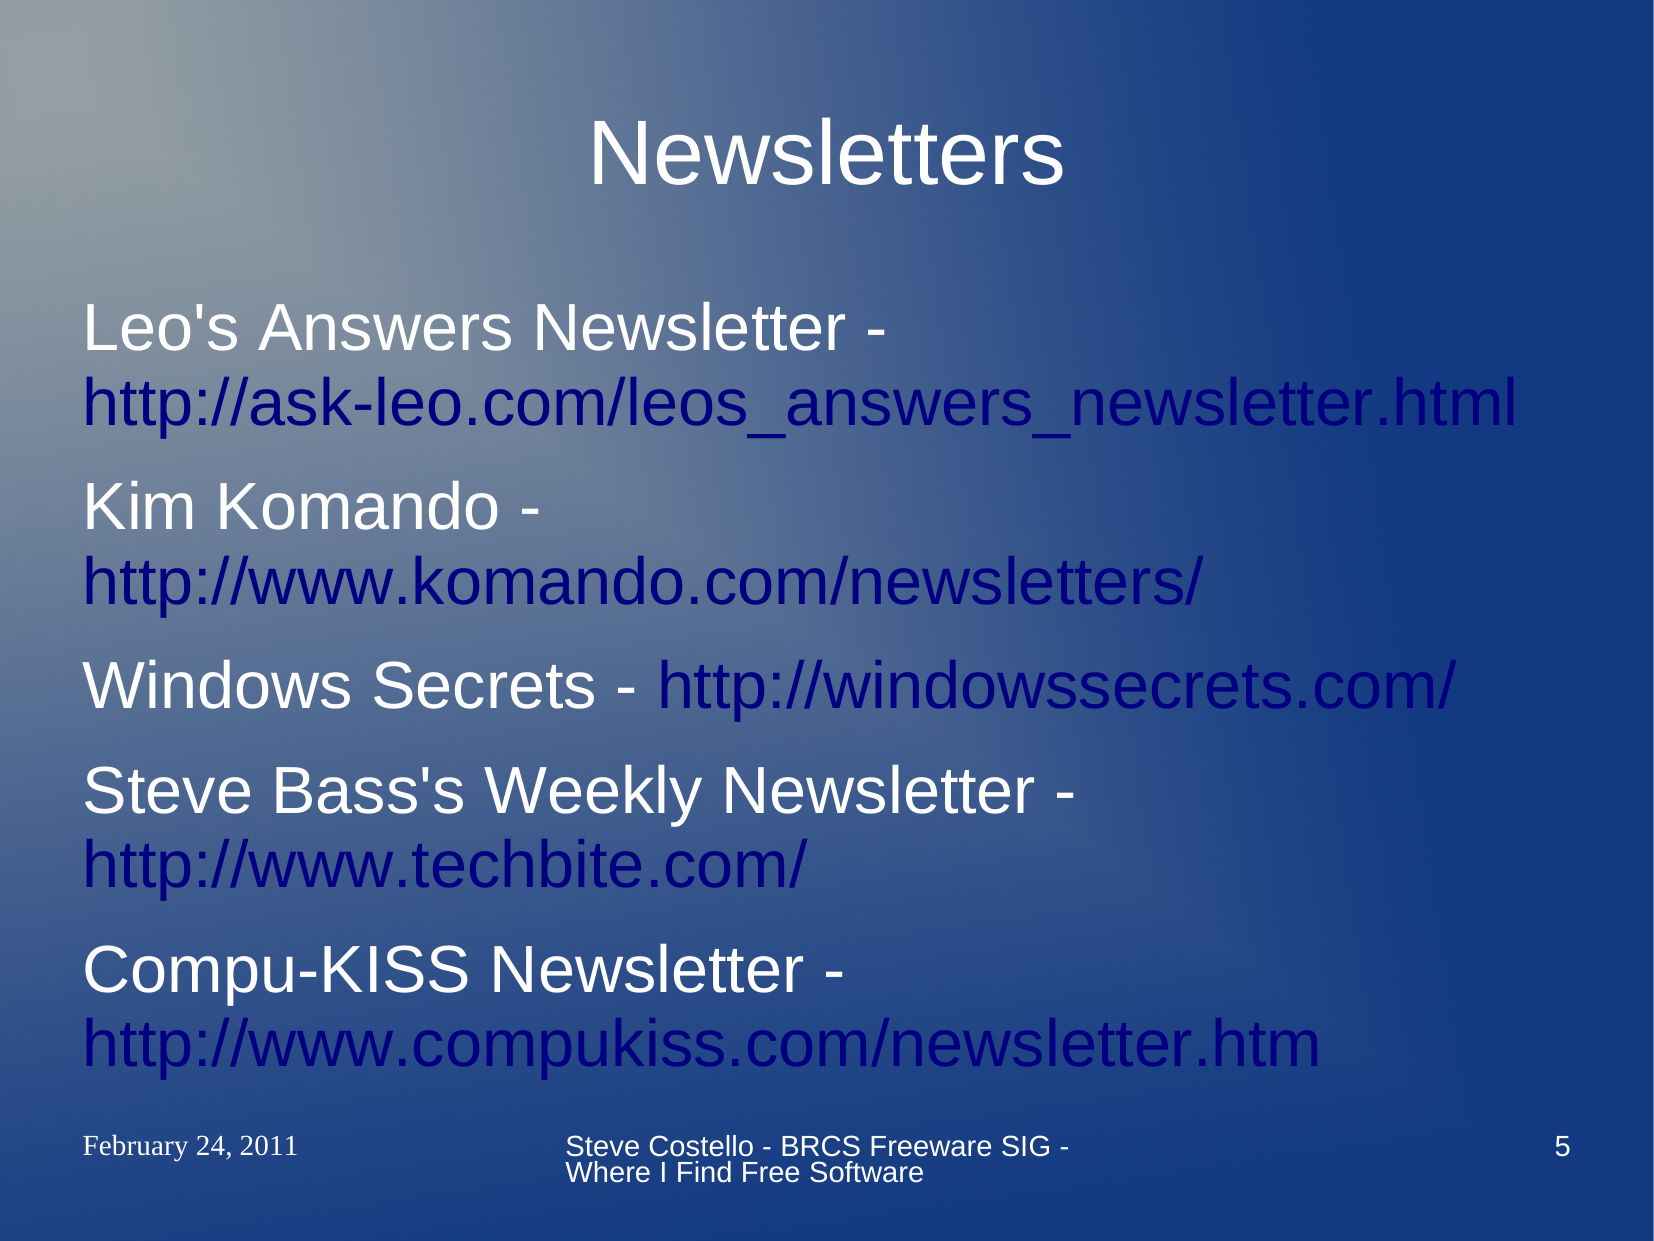

# Newsletters
Leo's Answers Newsletter - http://ask-leo.com/leos_answers_newsletter.html
Kim Komando - http://www.komando.com/newsletters/
Windows Secrets - http://windowssecrets.com/
Steve Bass's Weekly Newsletter - http://www.techbite.com/
Compu-KISS Newsletter - http://www.compukiss.com/newsletter.htm
February 24, 2011
Steve Costello - BRCS Freeware SIG - Where I Find Free Software
5